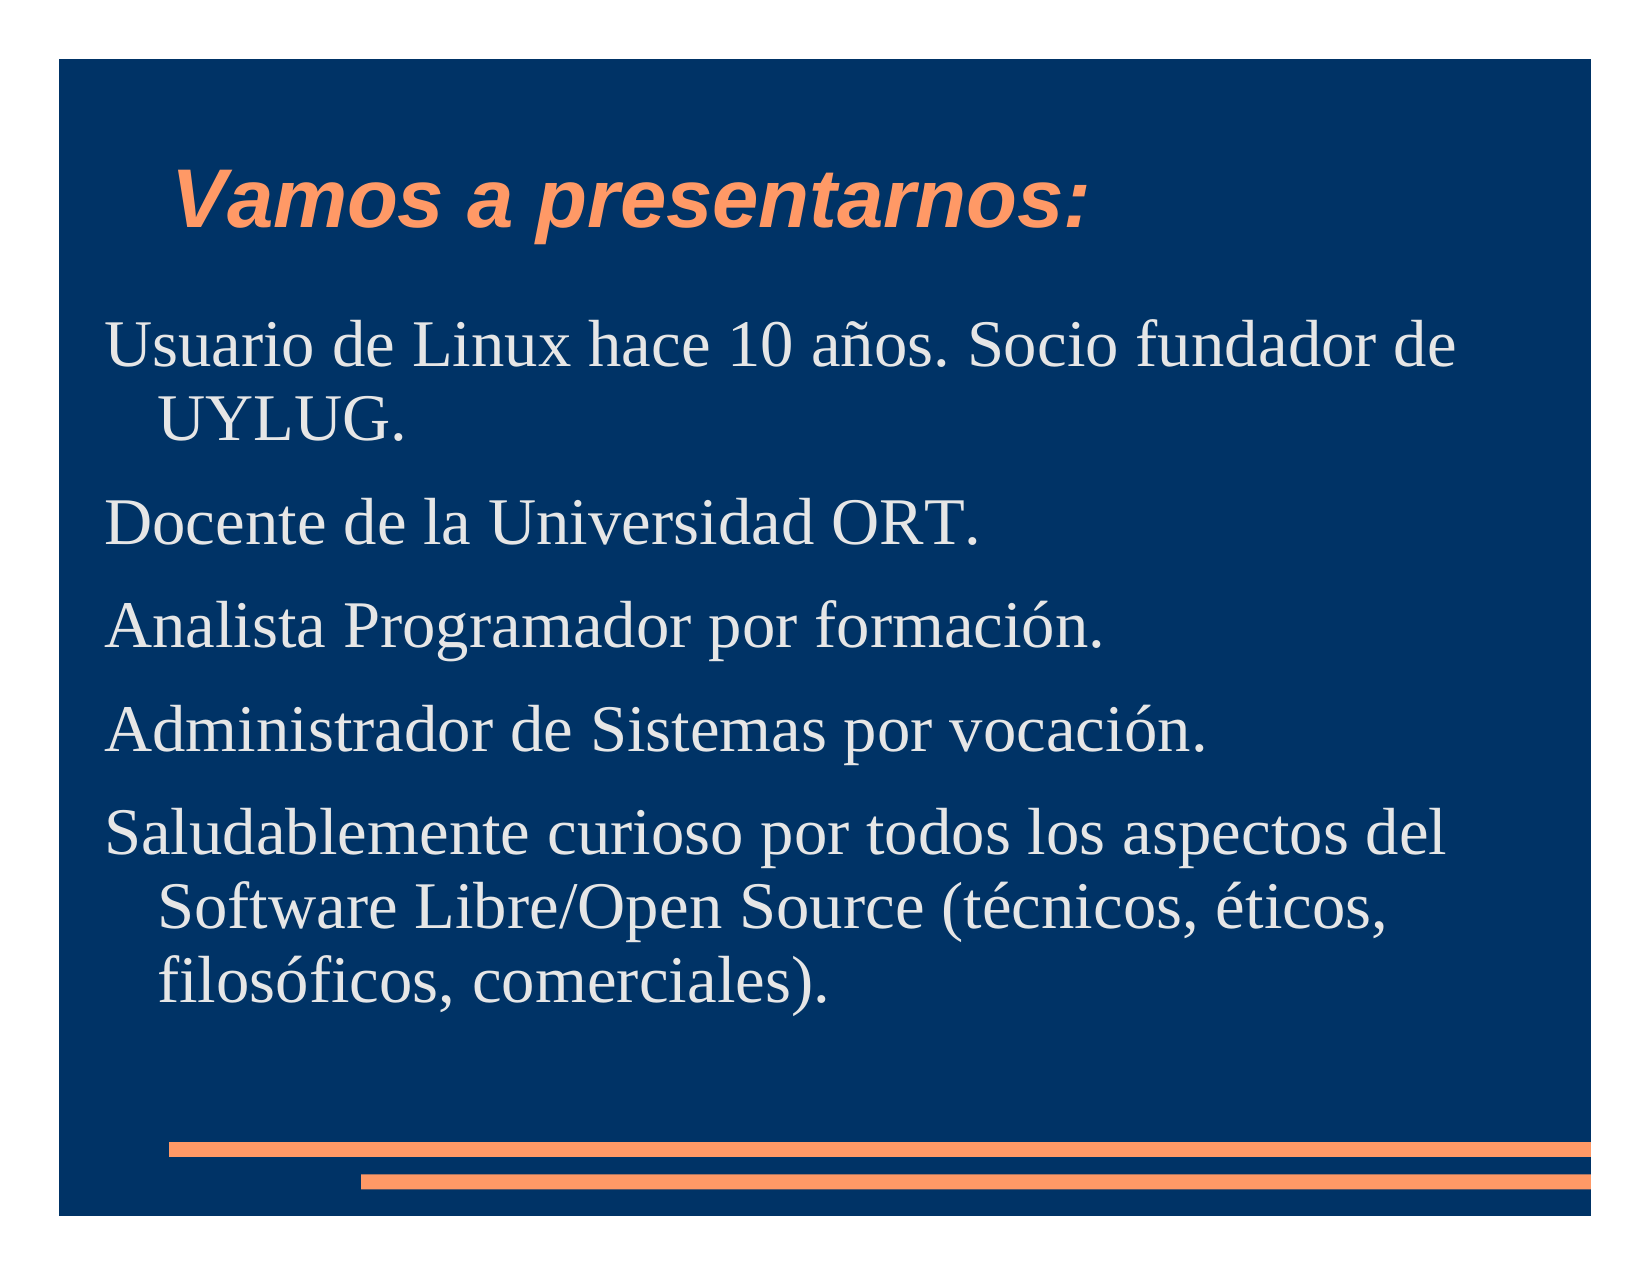

# Vamos a presentarnos:
Usuario de Linux hace 10 años. Socio fundador de UYLUG.
Docente de la Universidad ORT.
Analista Programador por formación.
Administrador de Sistemas por vocación.
Saludablemente curioso por todos los aspectos del Software Libre/Open Source (técnicos, éticos, filosóficos, comerciales).